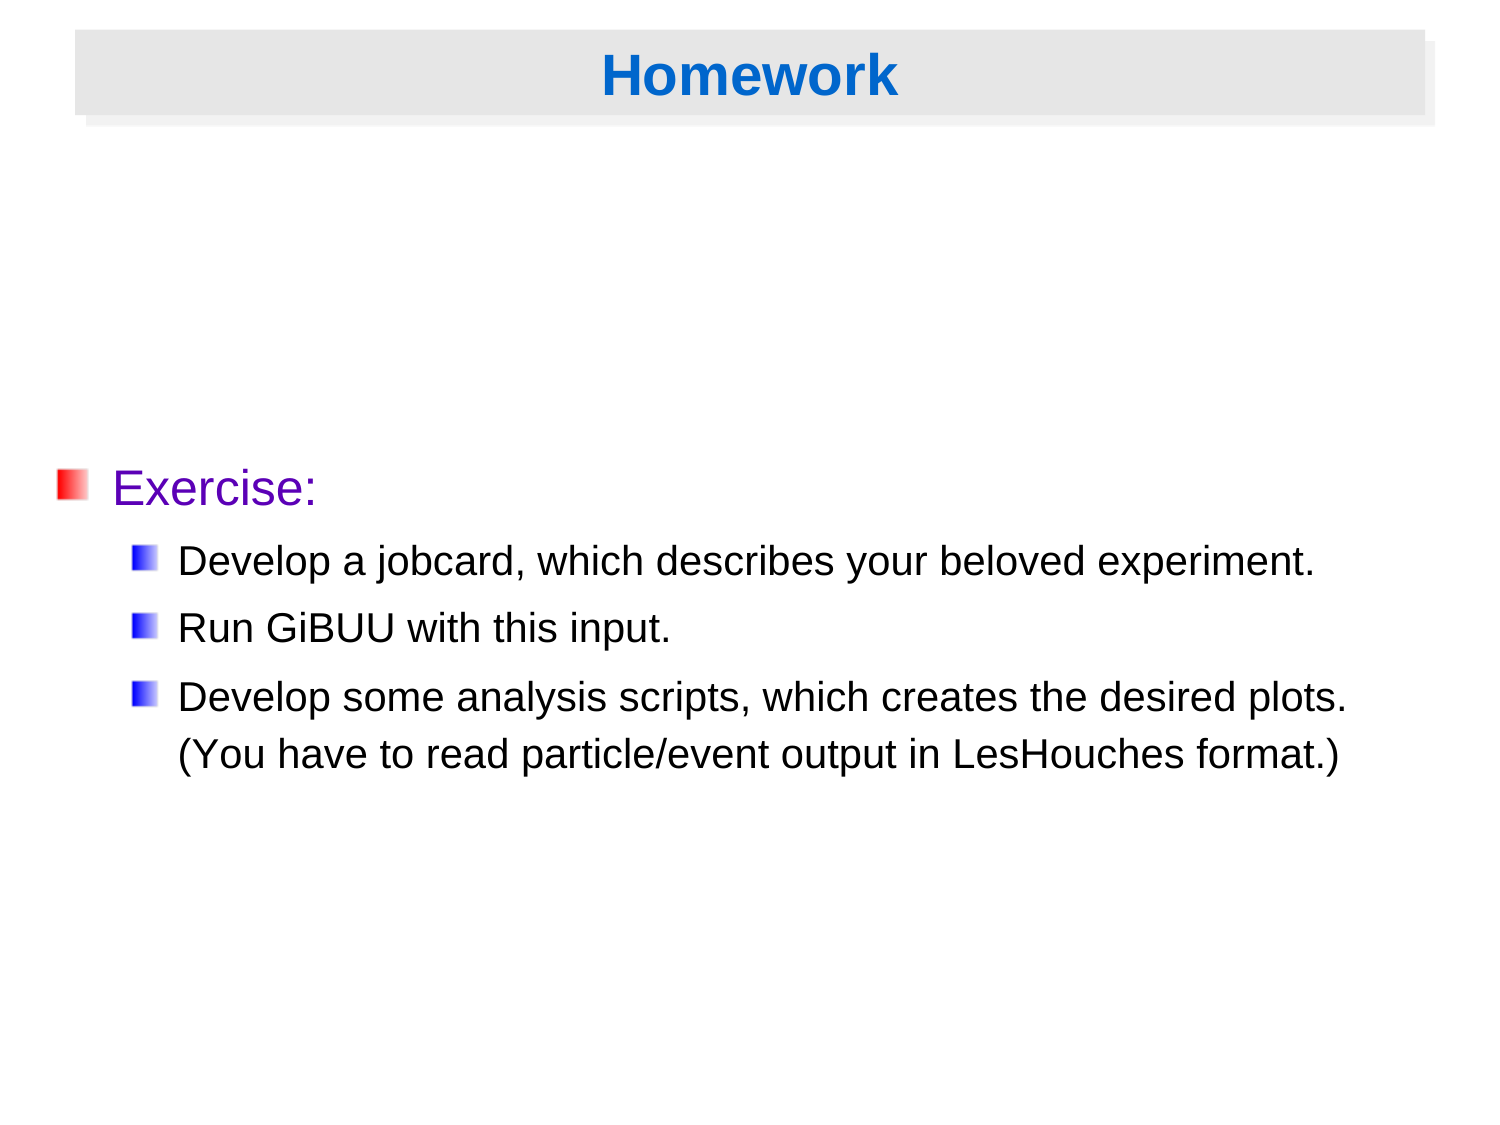

# Homework
Exercise:
Develop a jobcard, which describes your beloved experiment.
Run GiBUU with this input.
Develop some analysis scripts, which creates the desired plots.
(You have to read particle/event output in LesHouches format.)